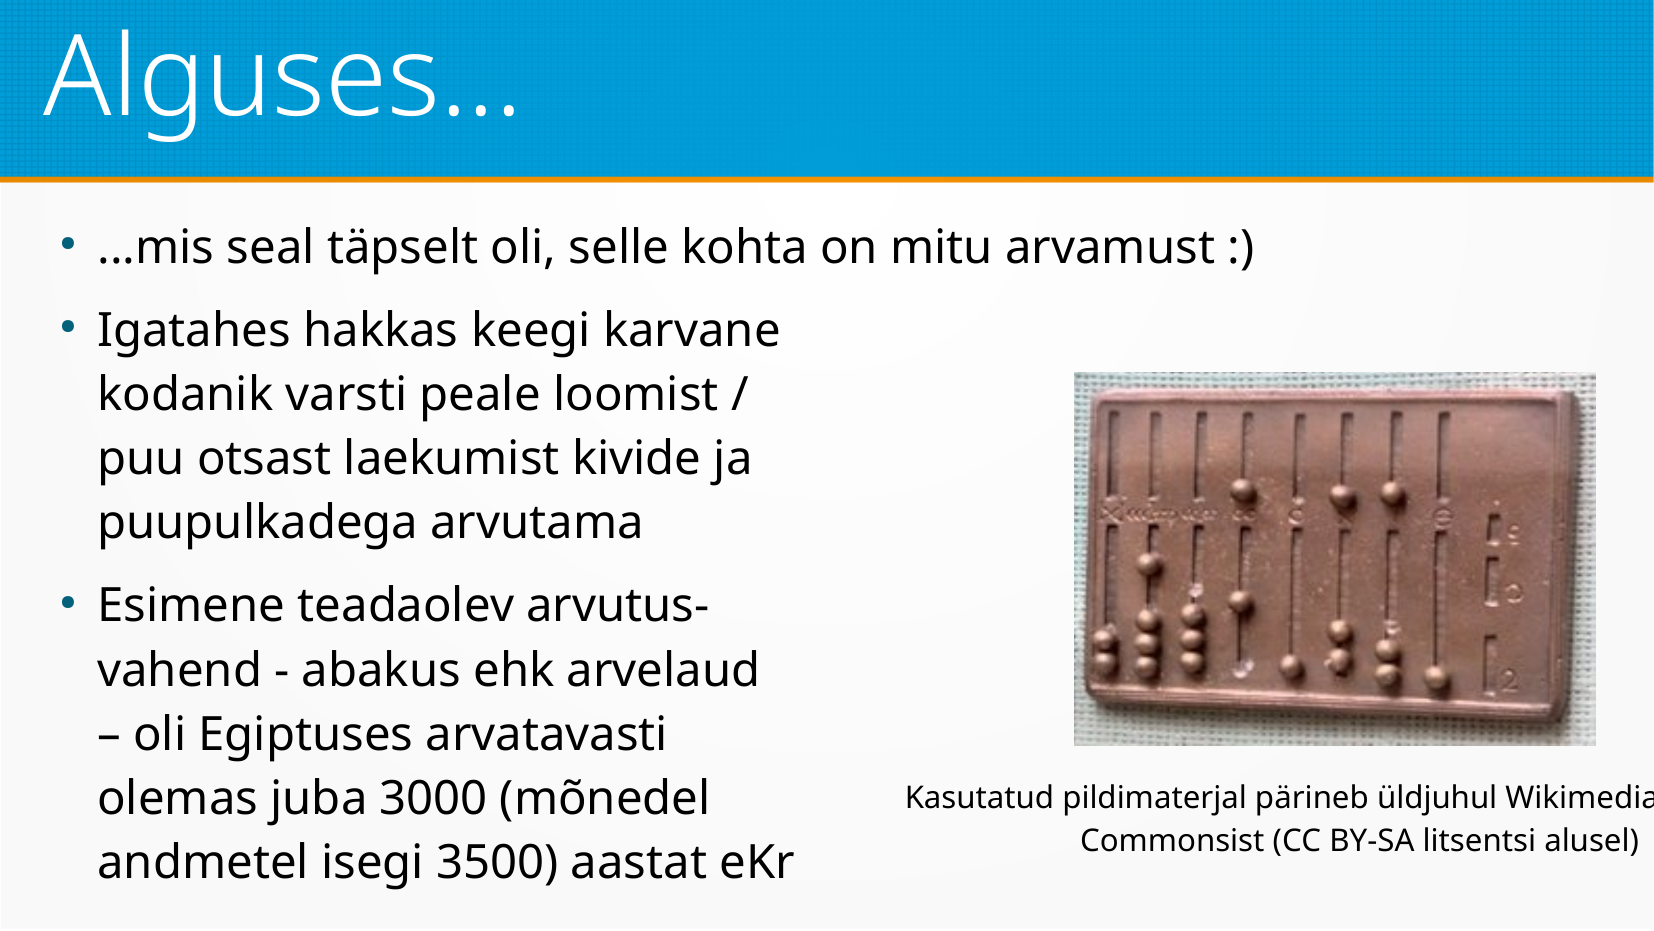

# Alguses...
...mis seal täpselt oli, selle kohta on mitu arvamust :)
Igatahes hakkas keegi karvane
kodanik varsti peale loomist /
puu otsast laekumist kivide ja
puupulkadega arvutama
Esimene teadaolev arvutus-
vahend - abakus ehk arvelaud
– oli Egiptuses arvatavasti
olemas juba 3000 (mõnedel
andmetel isegi 3500) aastat eKr
 Kasutatud pildimaterjal pärineb üldjuhul Wikimedia
 Commonsist (CC BY-SA litsentsi alusel)